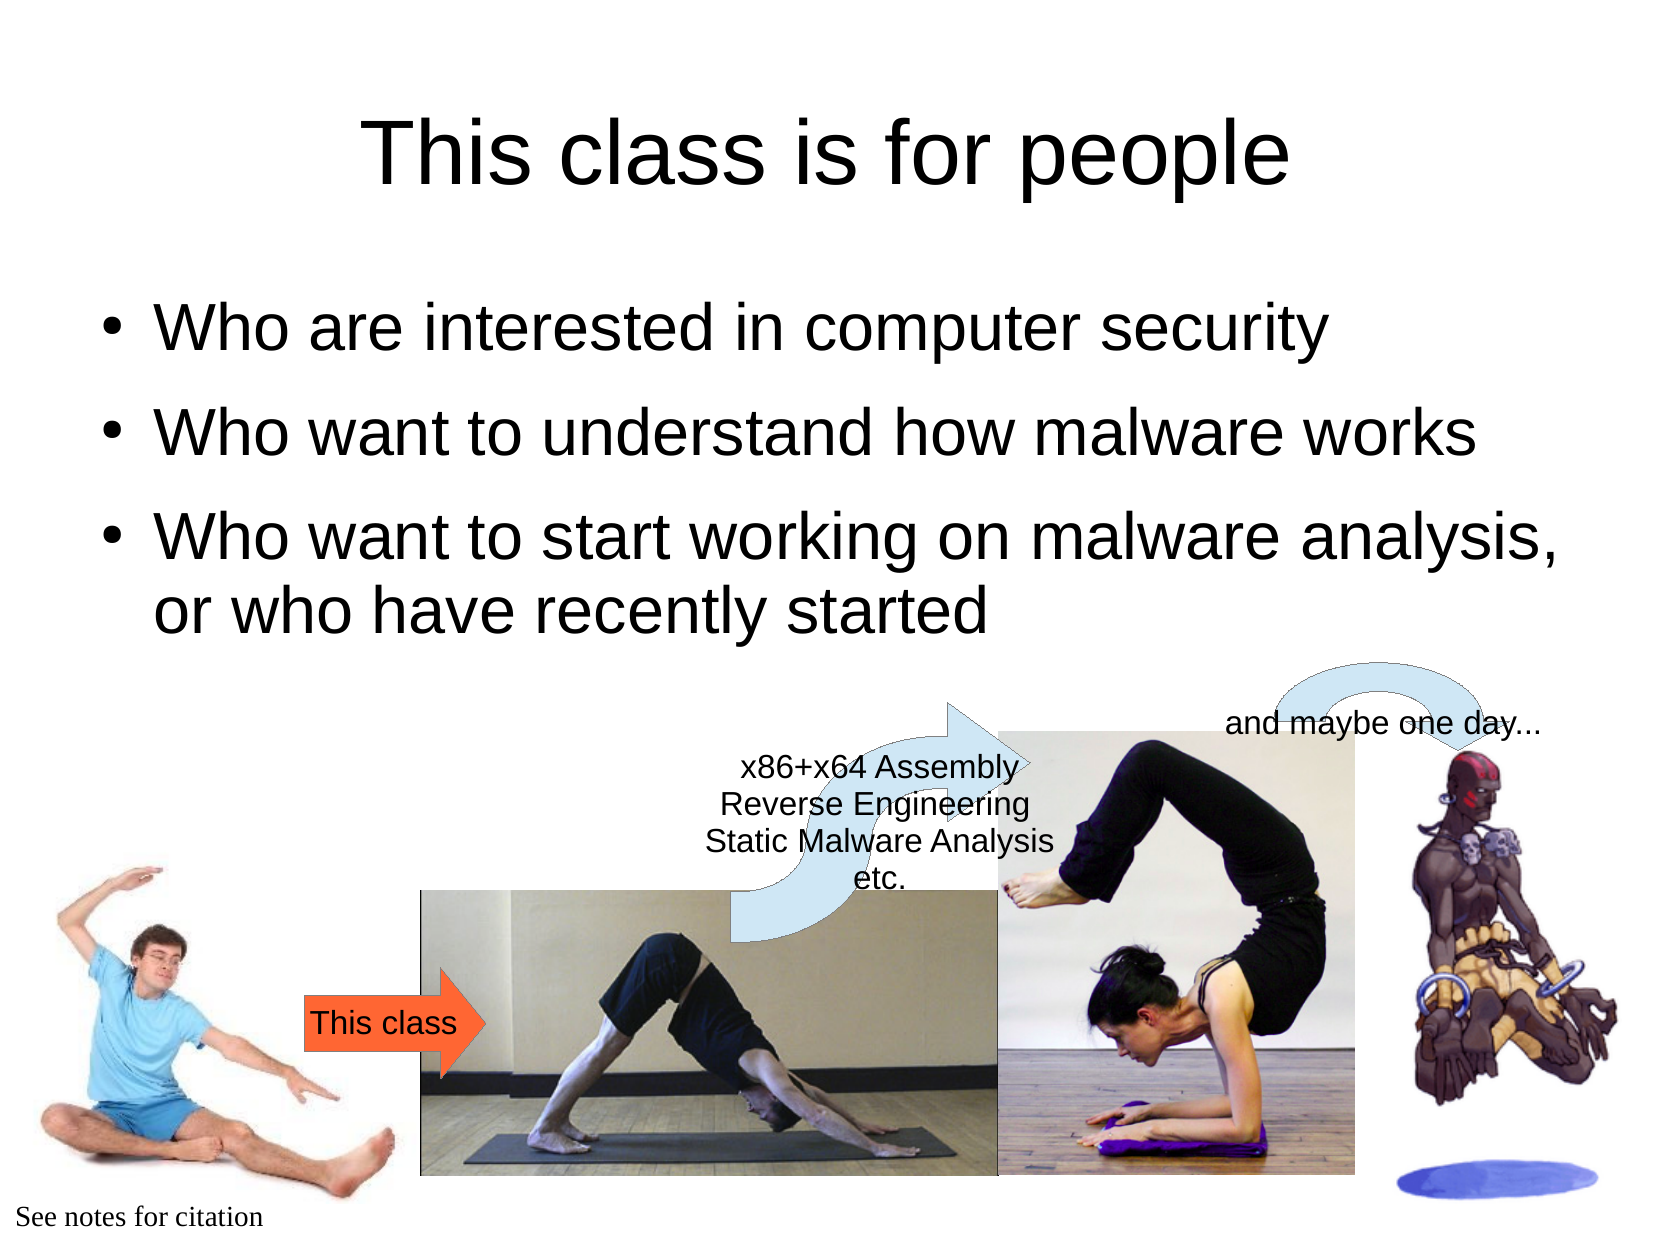

# This class is for people
Who are interested in computer security
Who want to understand how malware works
Who want to start working on malware analysis, or who have recently started
 and maybe one day...
x86+x64 Assembly
Reverse Engineering
Static Malware Analysis
etc.
This class
3
See notes for citation